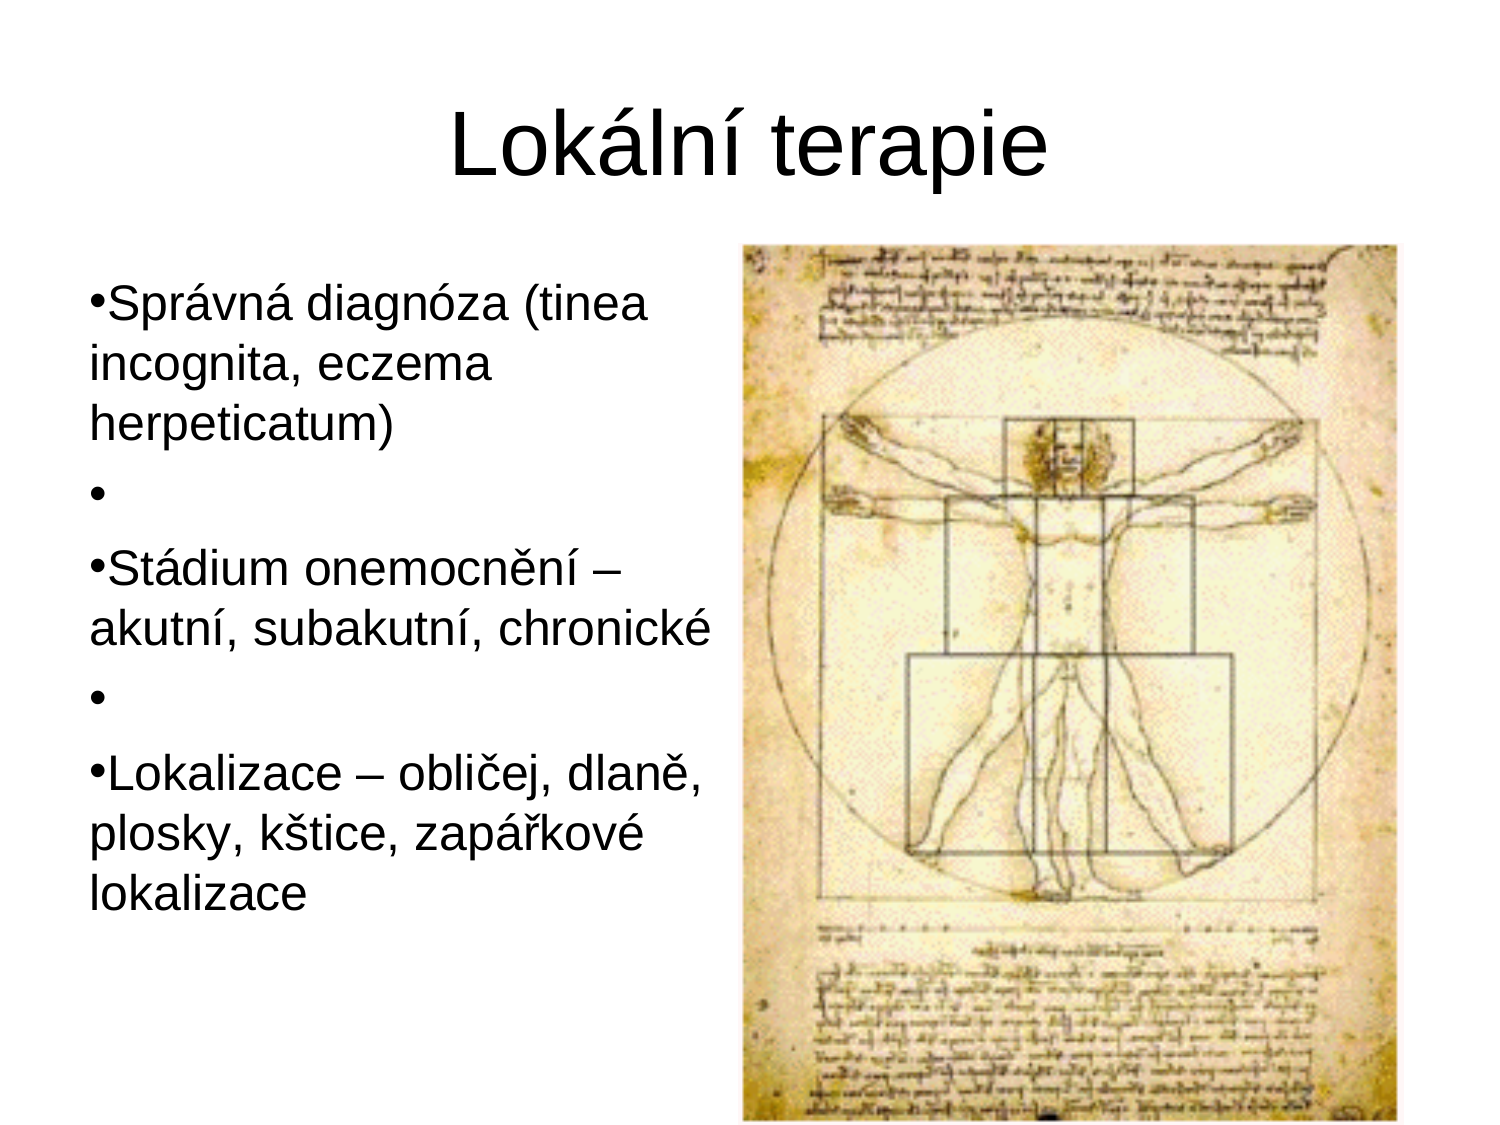

# Lokální terapie
Správná diagnóza (tinea incognita, eczema herpeticatum)
Stádium onemocnění – akutní, subakutní, chronické
Lokalizace – obličej, dlaně, plosky, kštice, zapářkové lokalizace